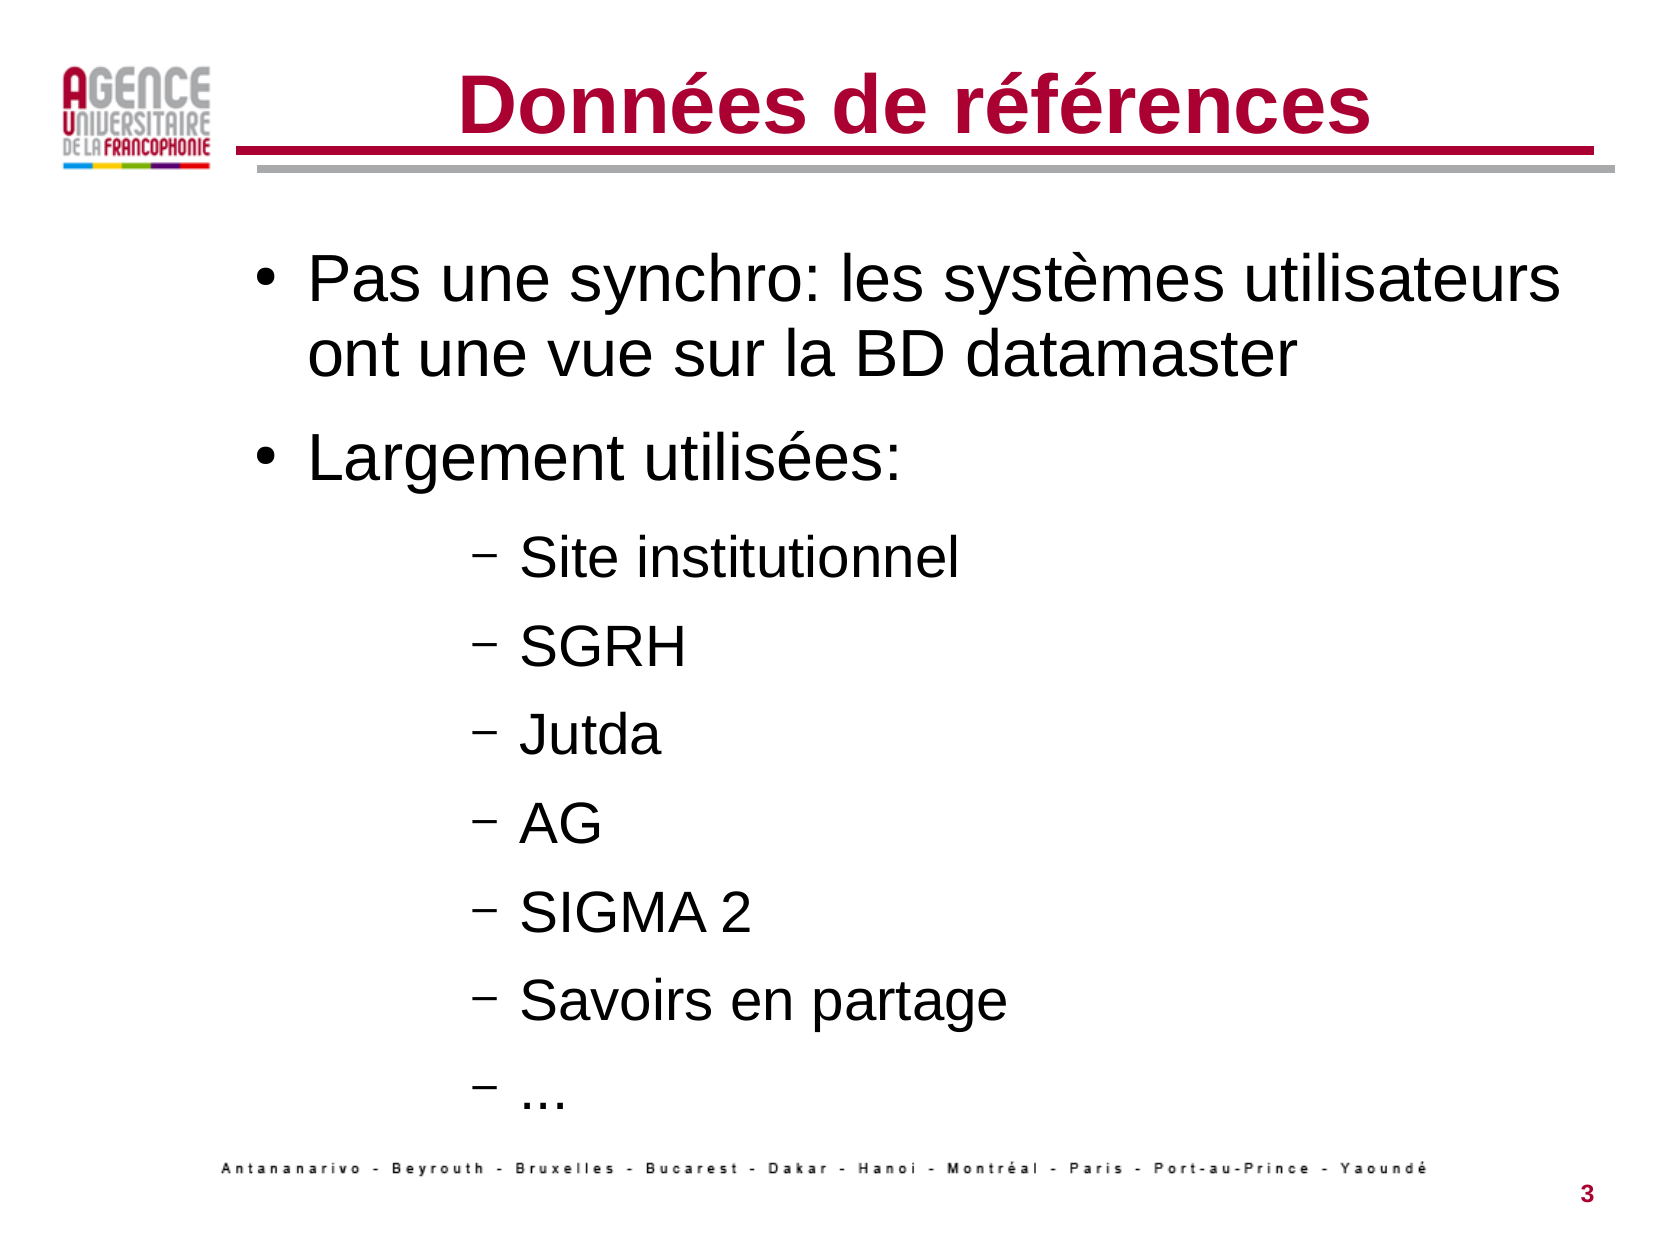

# Données de références
Pas une synchro: les systèmes utilisateurs ont une vue sur la BD datamaster
Largement utilisées:
Site institutionnel
SGRH
Jutda
AG
SIGMA 2
Savoirs en partage
...
3